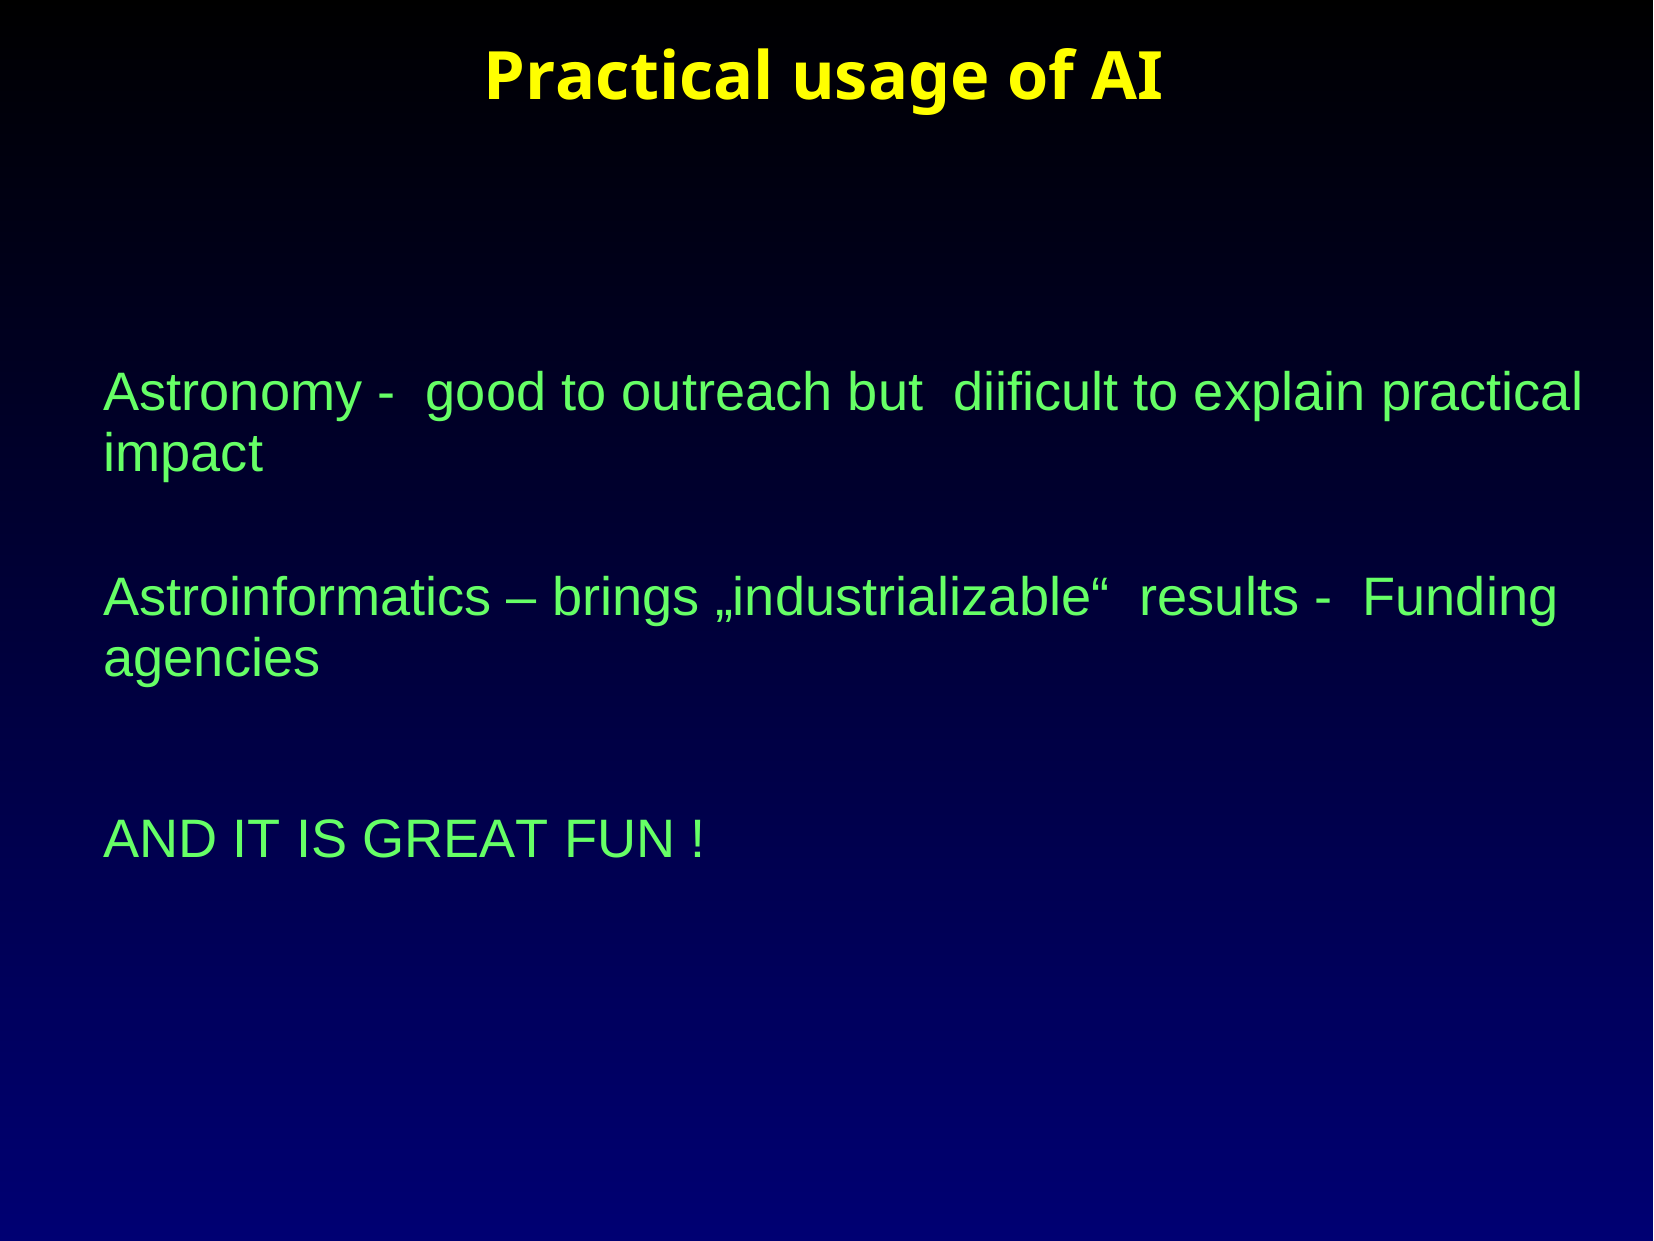

# Practical usage of AI
Astronomy - good to outreach but diificult to explain practical impact
Astroinformatics – brings „industrializable“ results - Funding agencies
AND IT IS GREAT FUN !